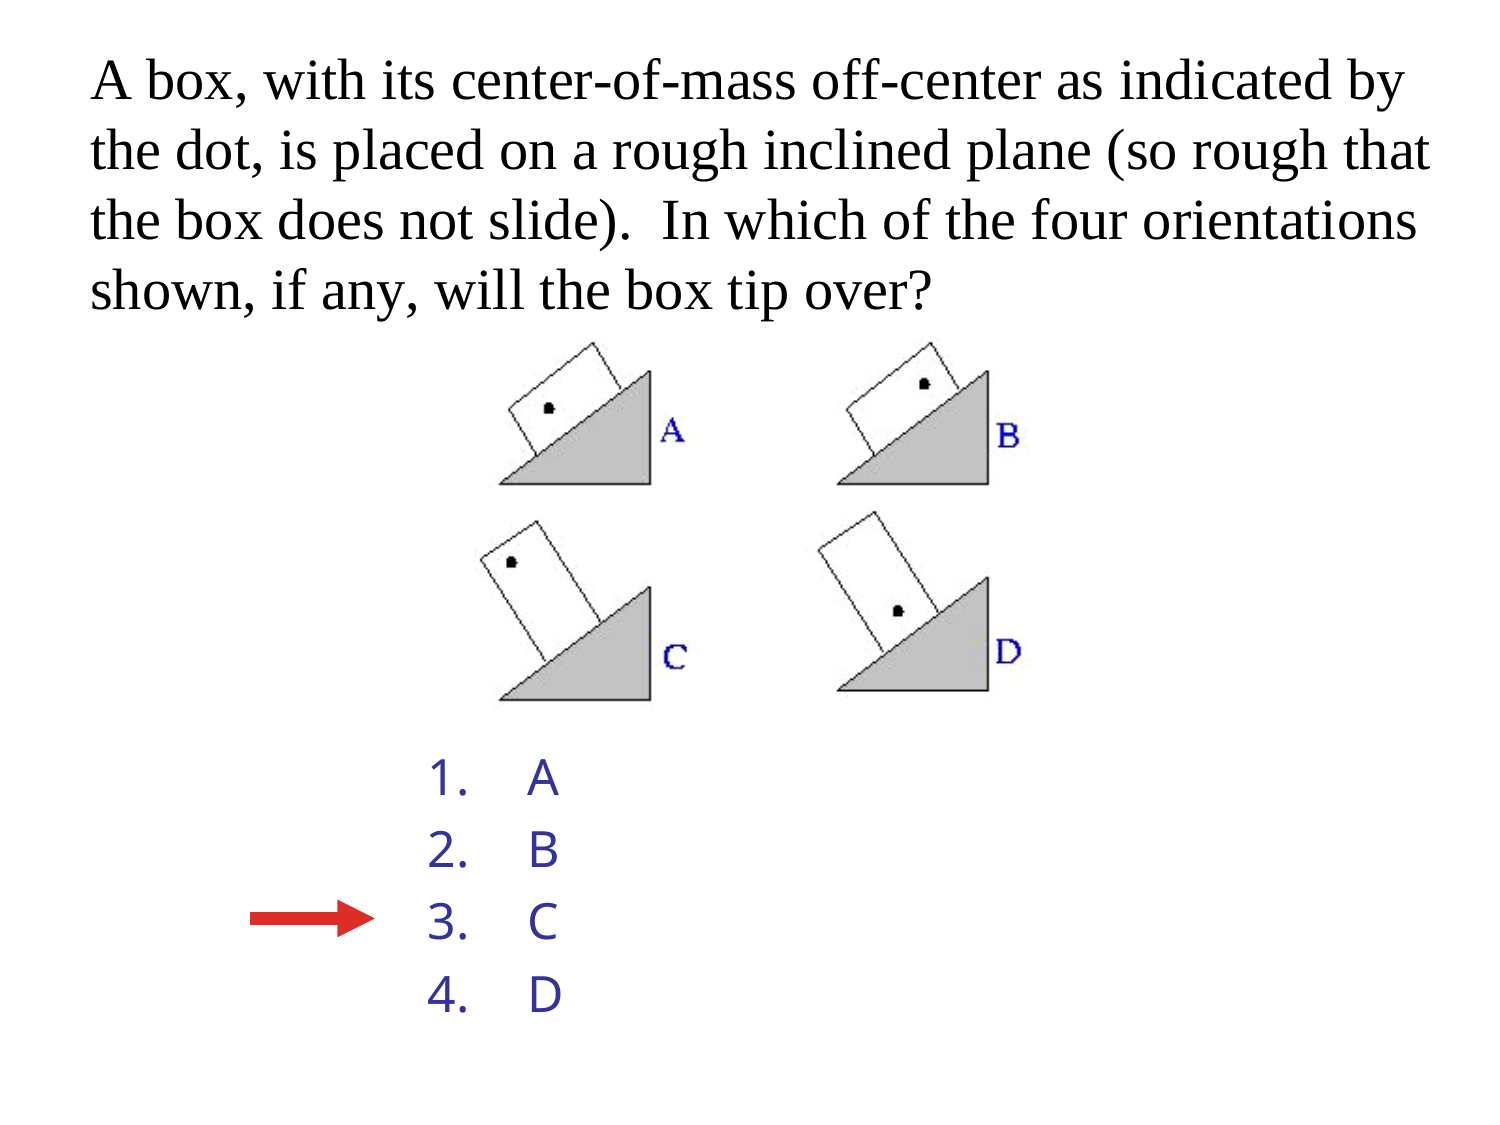

# A box, with its center-of-mass off-center as indicated by the dot, is placed on a rough inclined plane (so rough that the box does not slide). In which of the four orientations shown, if any, will the box tip over?
A
B
C
D